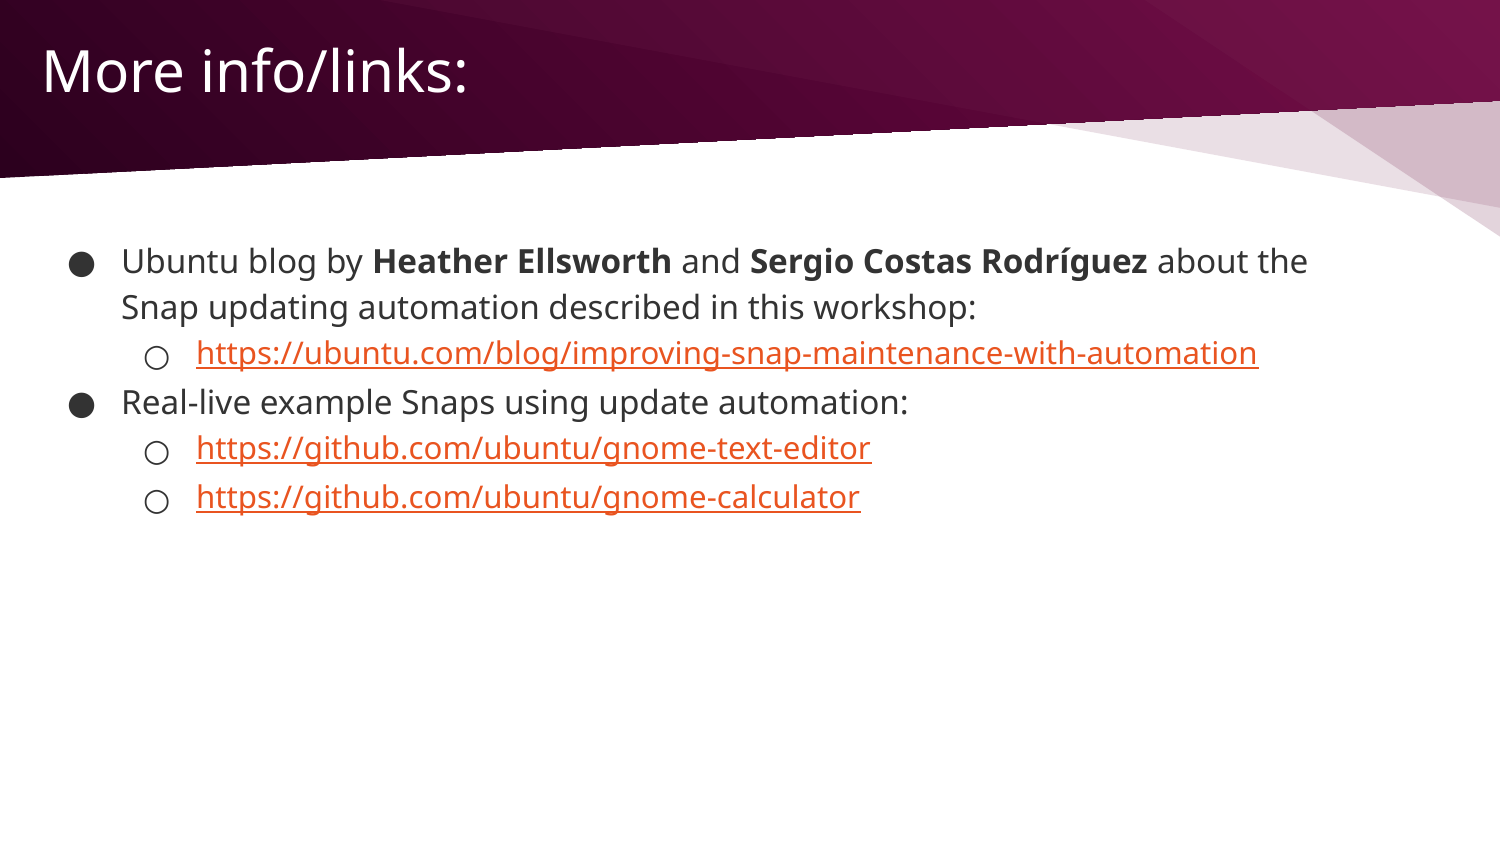

More info/links:
# Ubuntu blog by Heather Ellsworth and Sergio Costas Rodríguez about the Snap updating automation described in this workshop:
https://ubuntu.com/blog/improving-snap-maintenance-with-automation
Real-live example Snaps using update automation:
https://github.com/ubuntu/gnome-text-editor
https://github.com/ubuntu/gnome-calculator